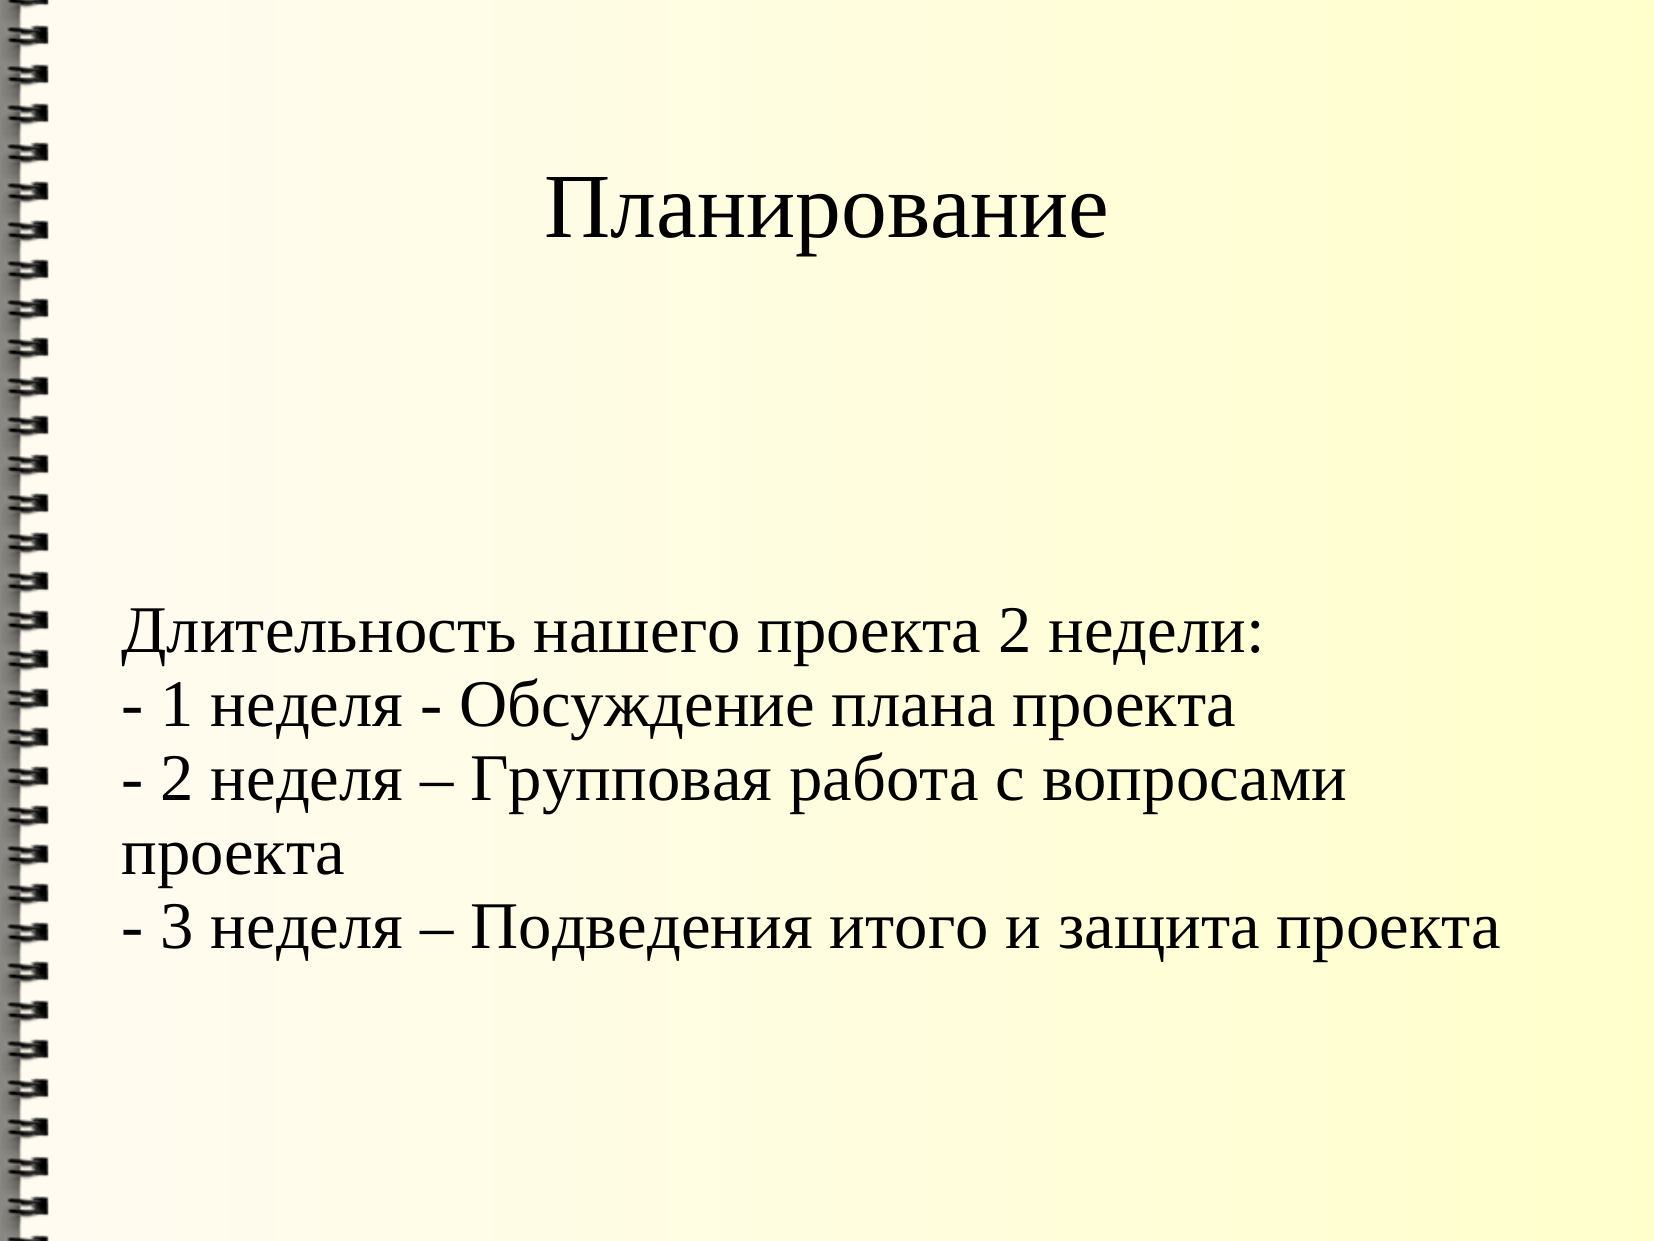

# Планирование
Длительность нашего проекта 2 недели:
- 1 неделя - Обсуждение плана проекта
- 2 неделя – Групповая работа с вопросами проекта
- 3 неделя – Подведения итого и защита проекта